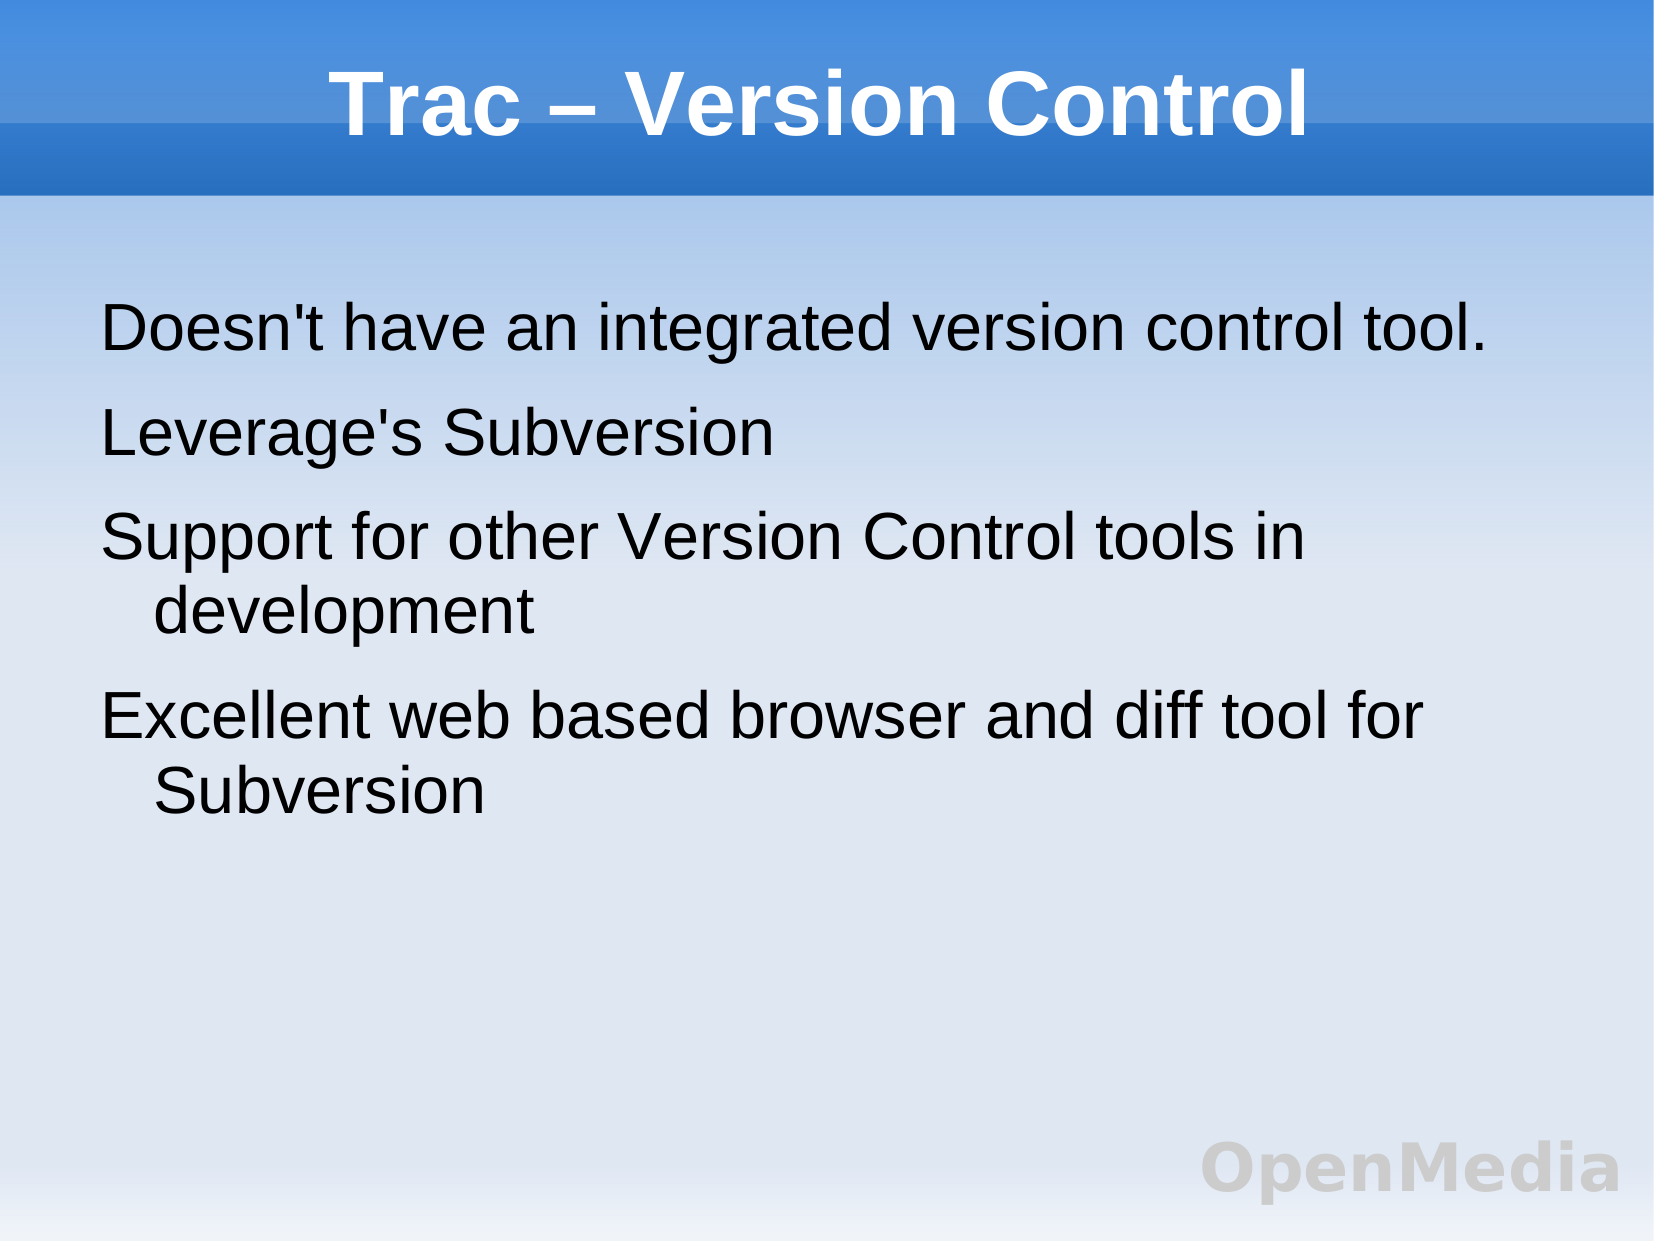

# Trac – Version Control
Doesn't have an integrated version control tool.
Leverage's Subversion
Support for other Version Control tools in development
Excellent web based browser and diff tool for Subversion
14